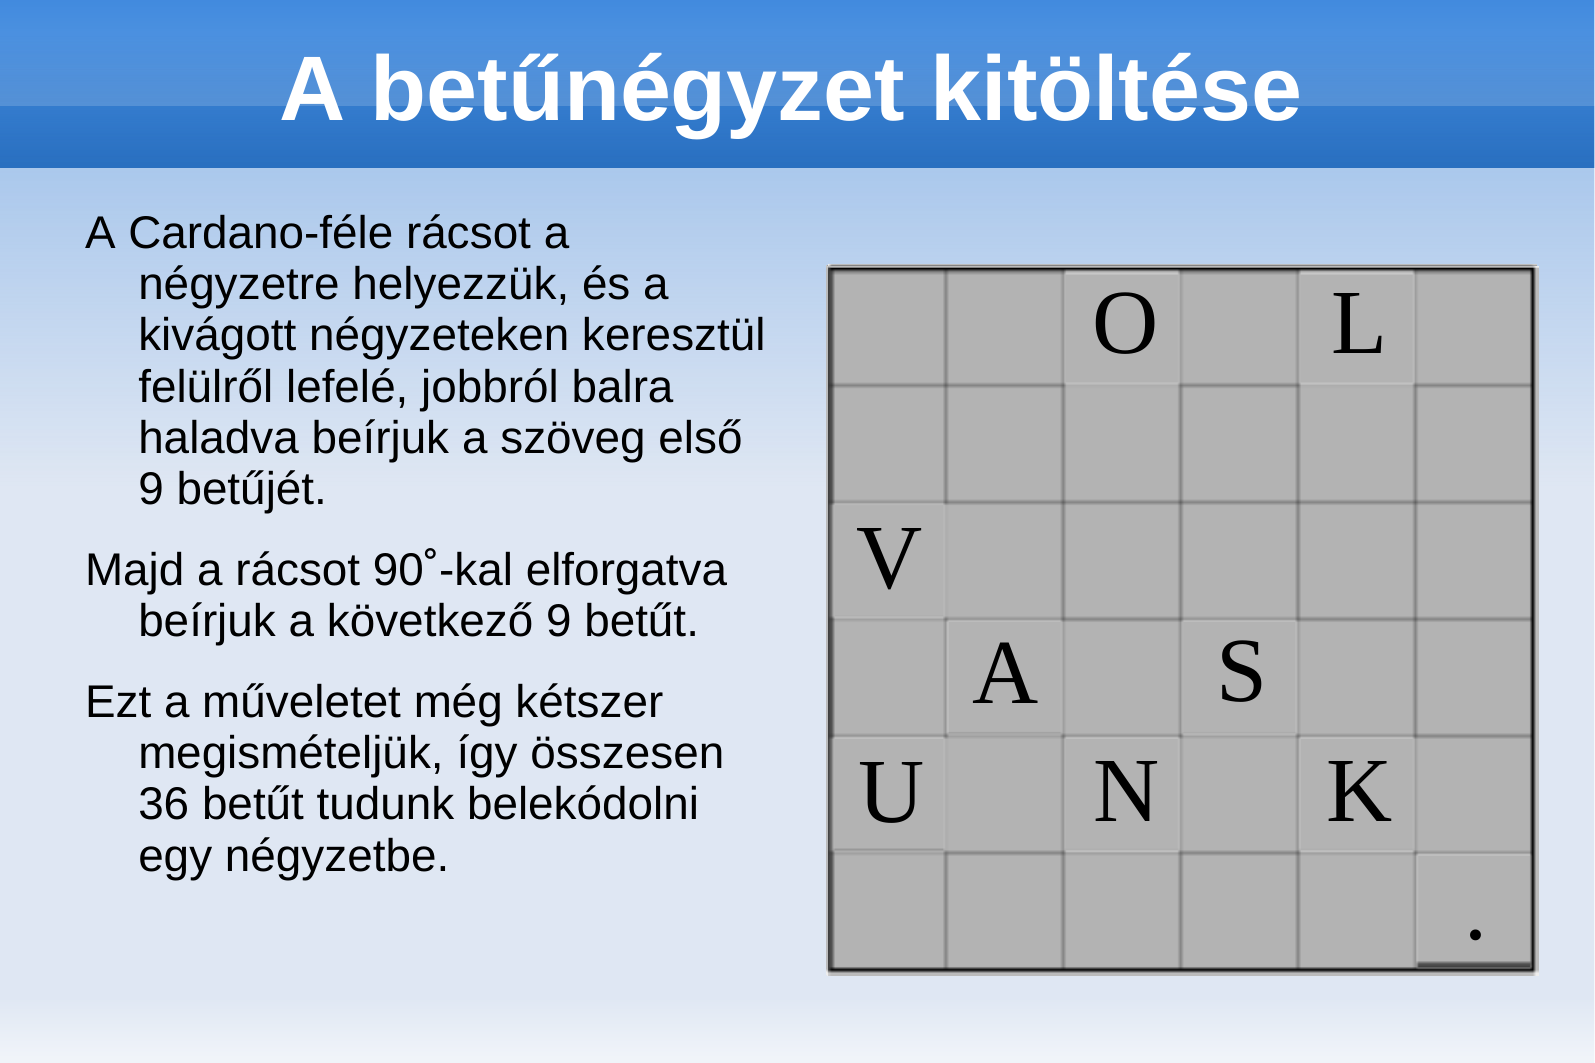

# A betűnégyzet kitöltése
A Cardano-féle rácsot a négyzetre helyezzük, és a kivágott négyzeteken keresztül felülről lefelé, jobbról balra haladva beírjuk a szöveg első 9 betűjét.
Majd a rácsot 90˚-kal elforgatva beírjuk a következő 9 betűt.
Ezt a műveletet még kétszer megismételjük, így összesen 36 betűt tudunk belekódolni egy négyzetbe.
Z
E
O
L
L
M
S
I
Z
E
T
T
V
Y
G
V
M
Ö
K
S
A
E
S
O
D
Ó
T
N
K
U
O
I
K
.
G,
A